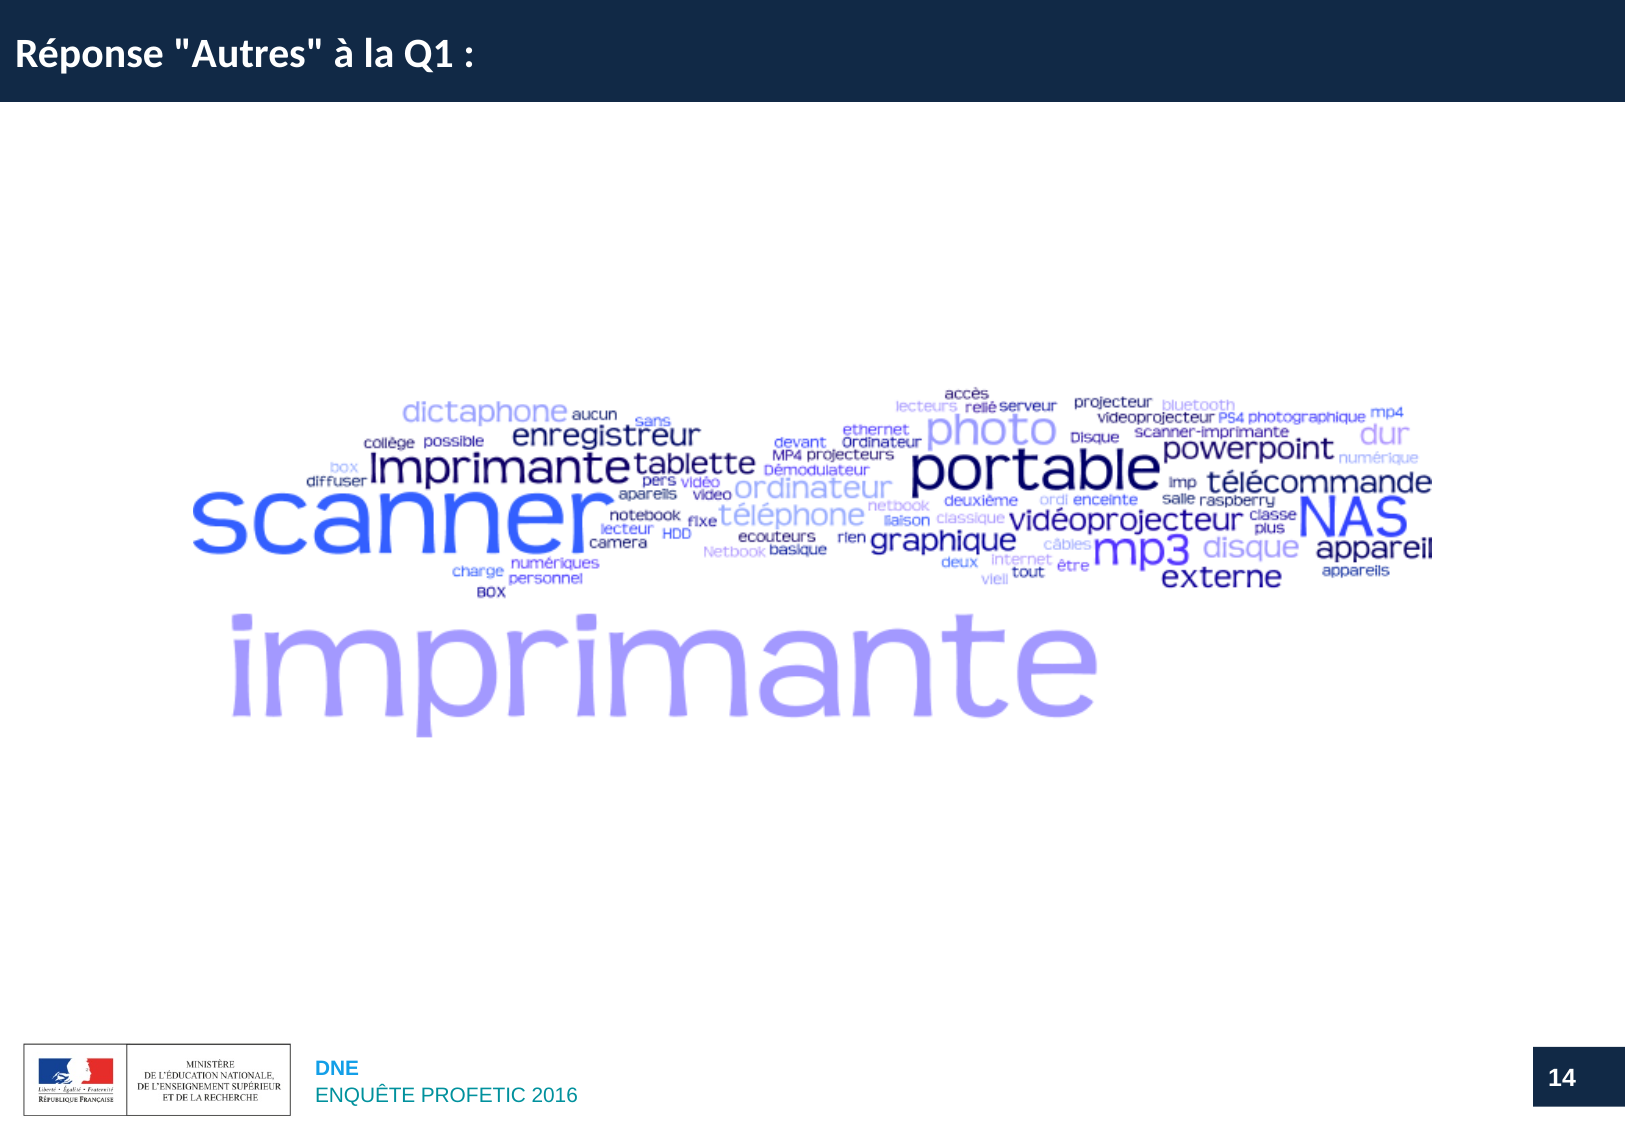

# Réponse "Autres" à la Q1 :
12